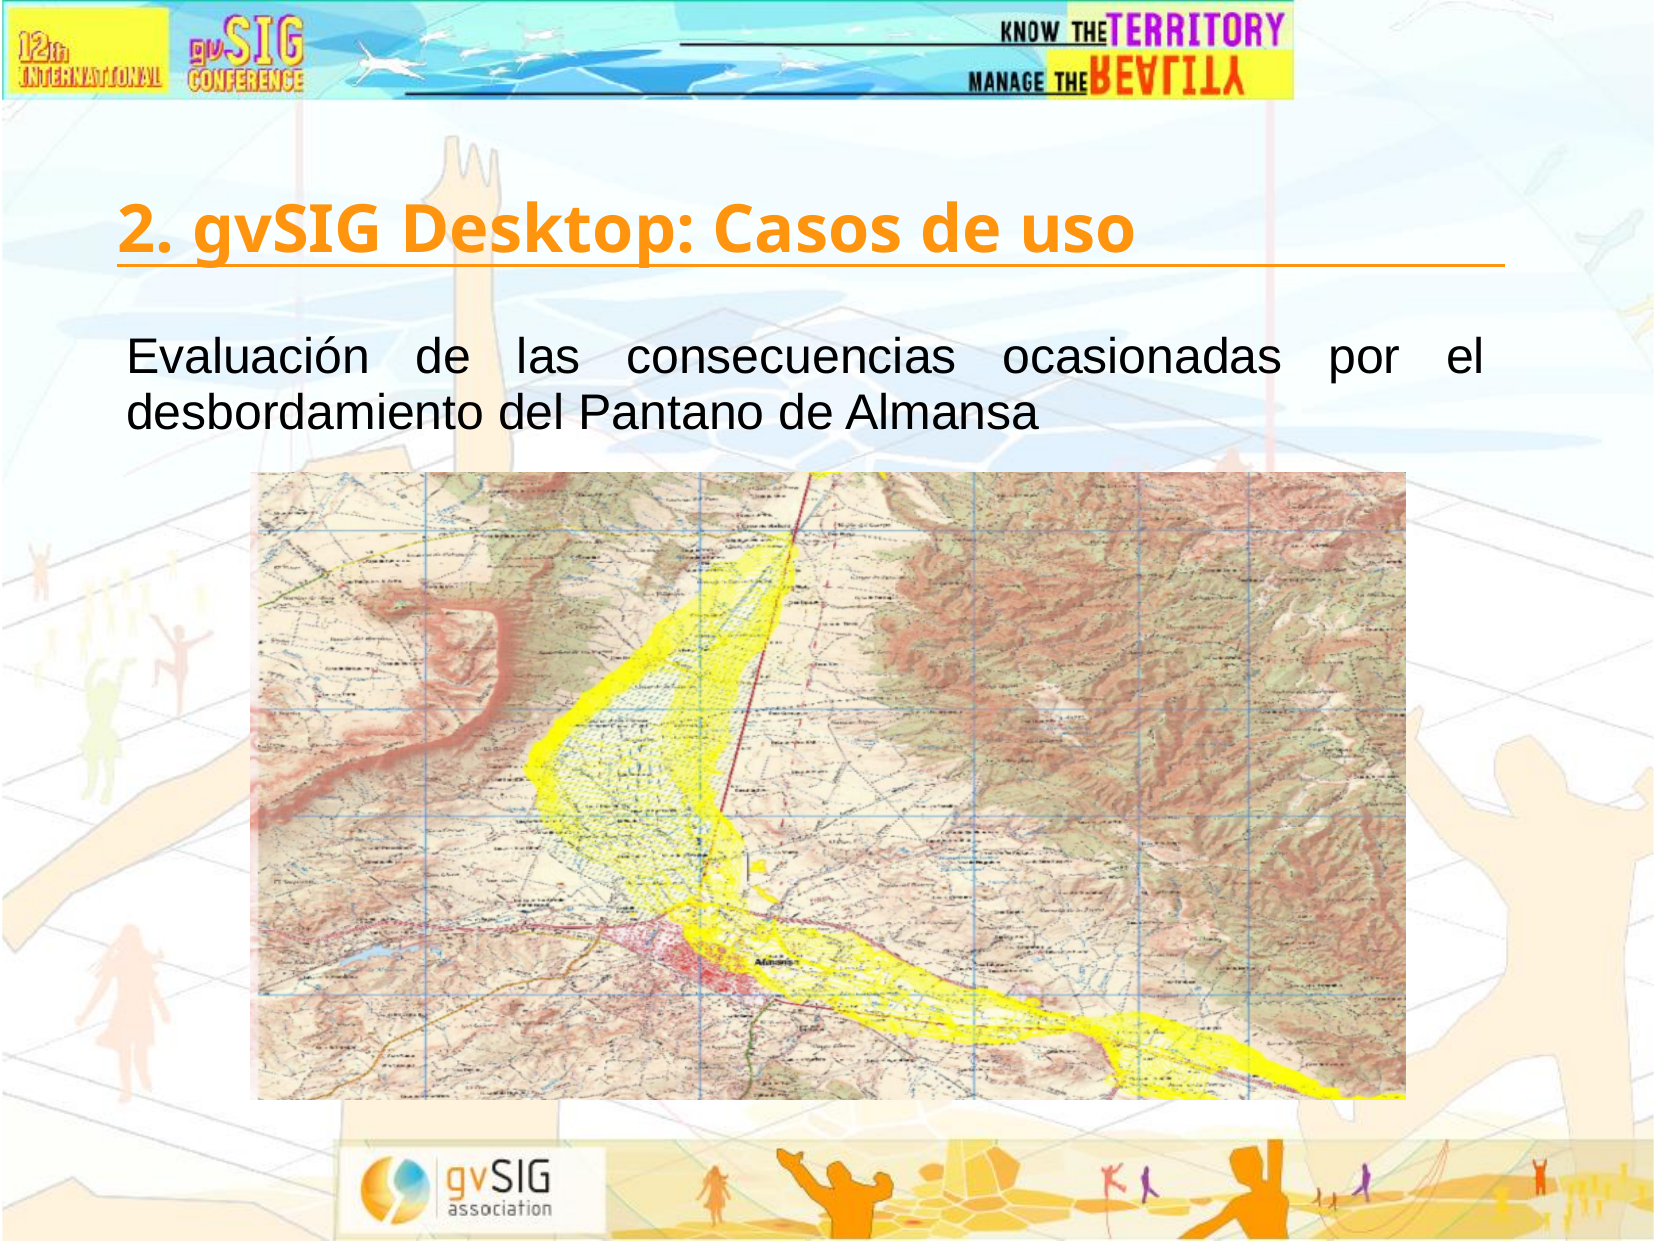

# 2. gvSIG Desktop: Casos de uso
Evaluación de las consecuencias ocasionadas por el desbordamiento del Pantano de Almansa